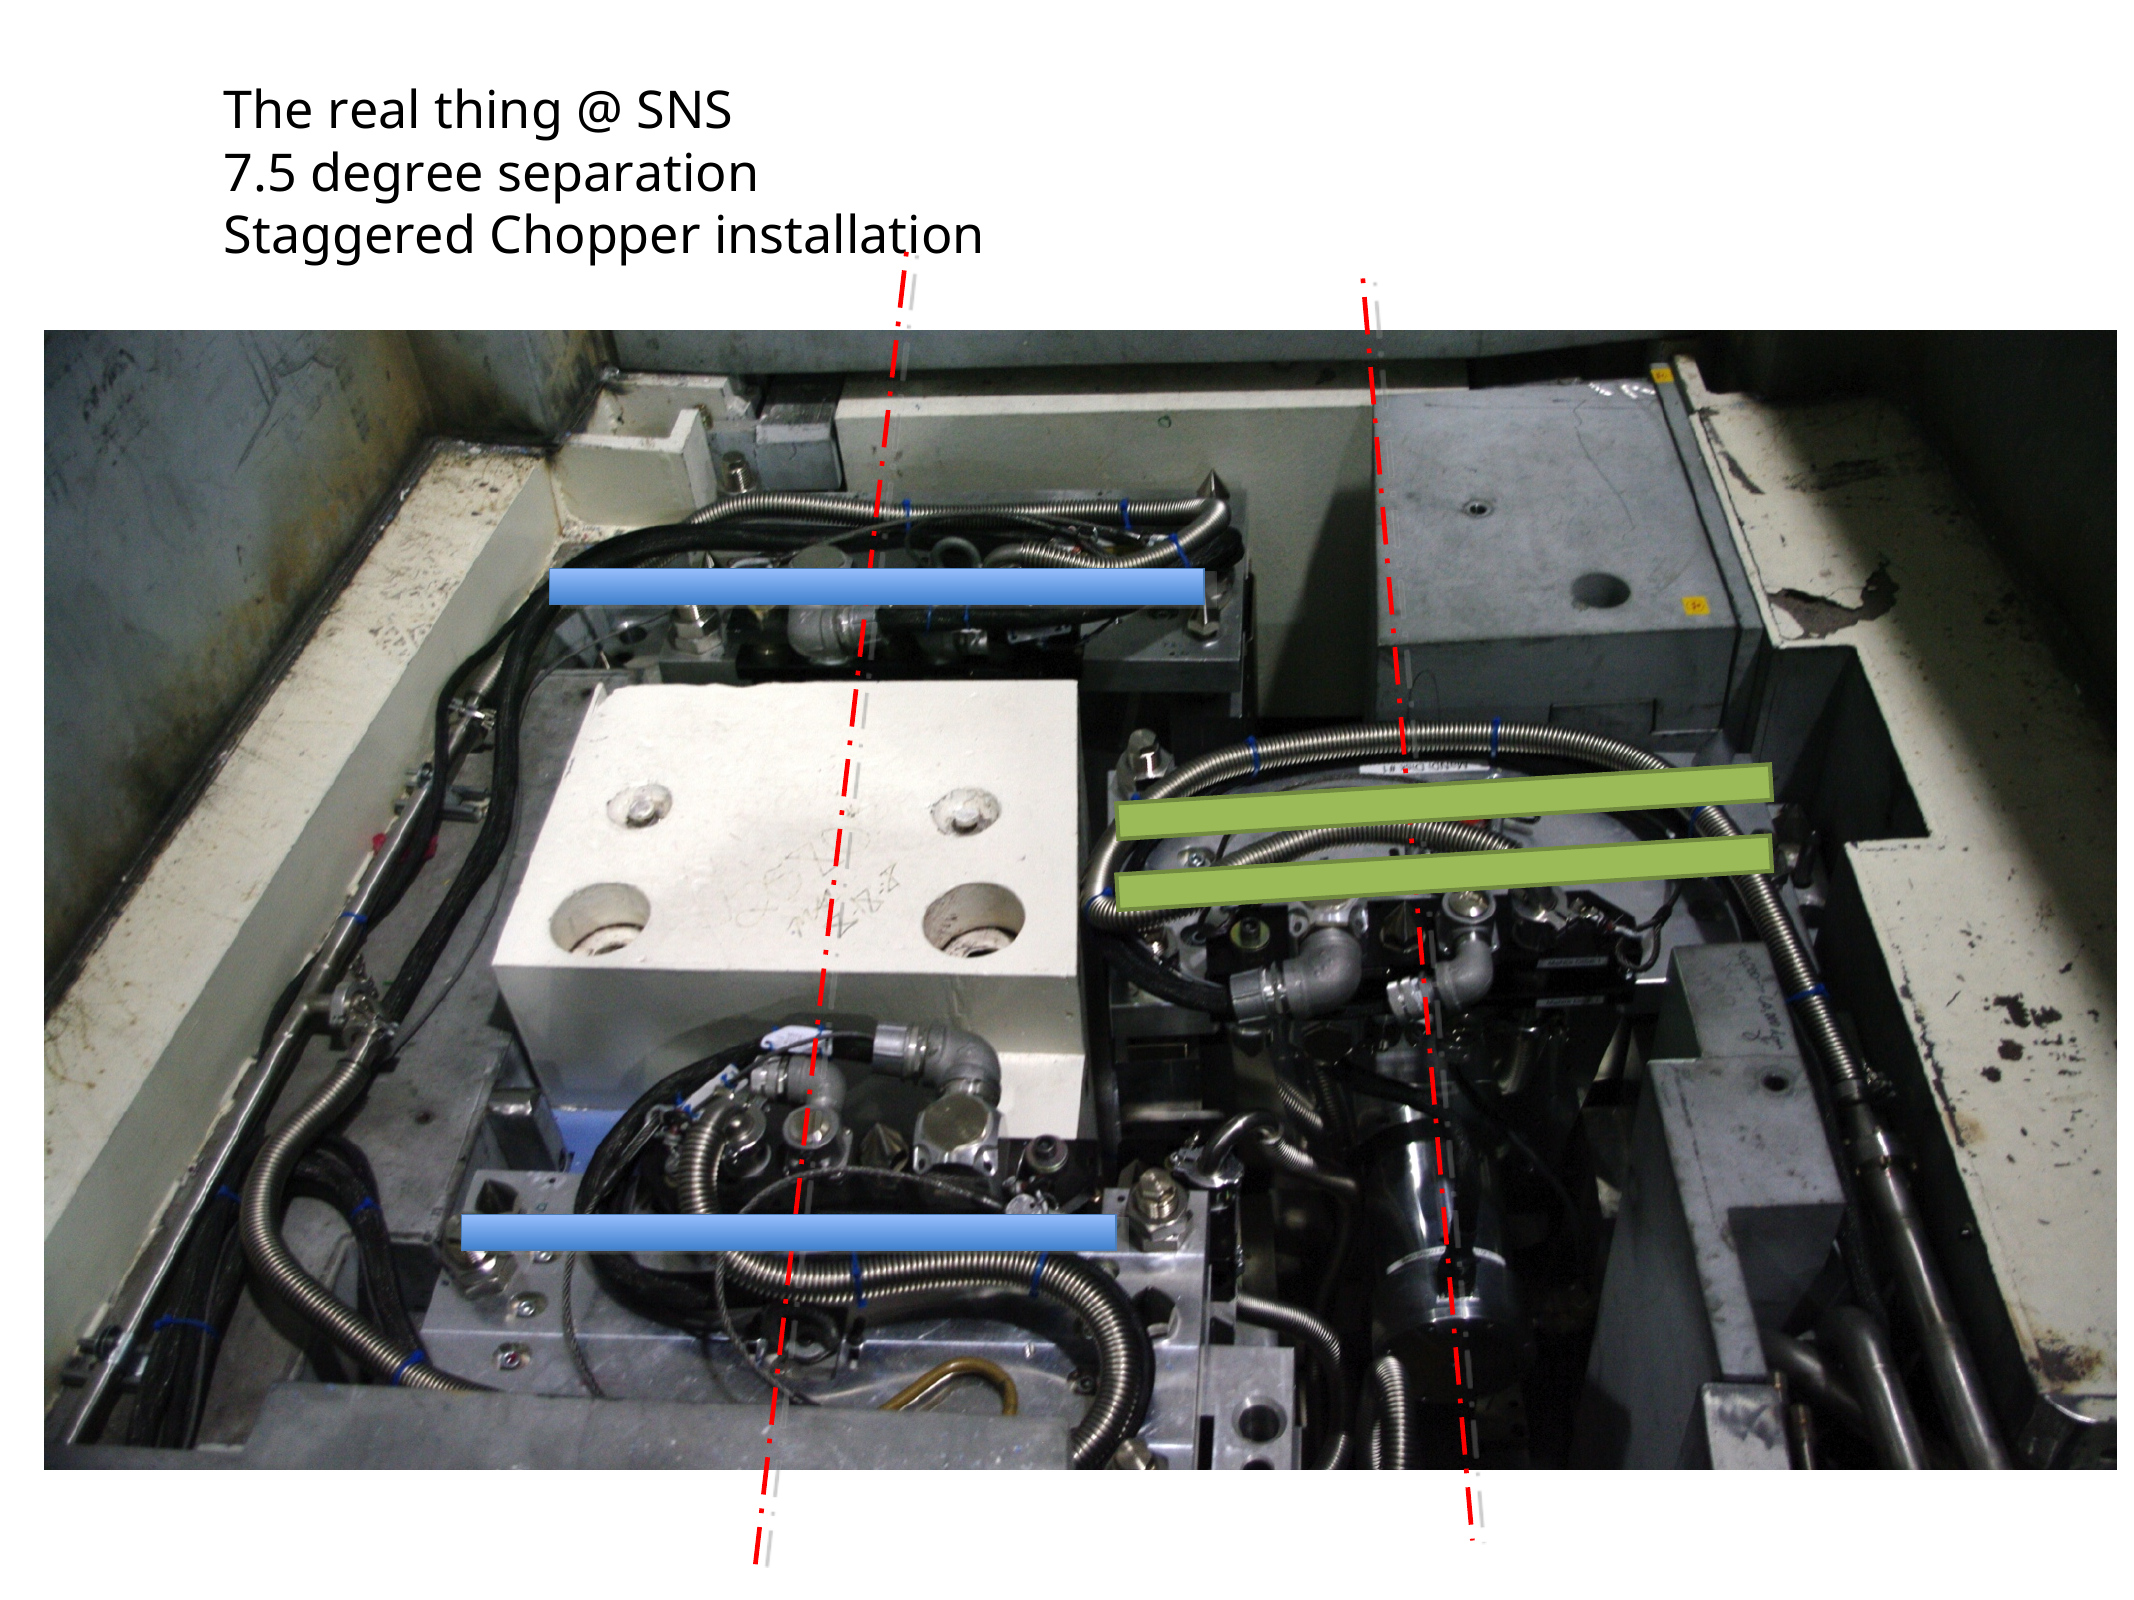

# The real thing @ SNS 7.5 degree separation Staggered Chopper installation